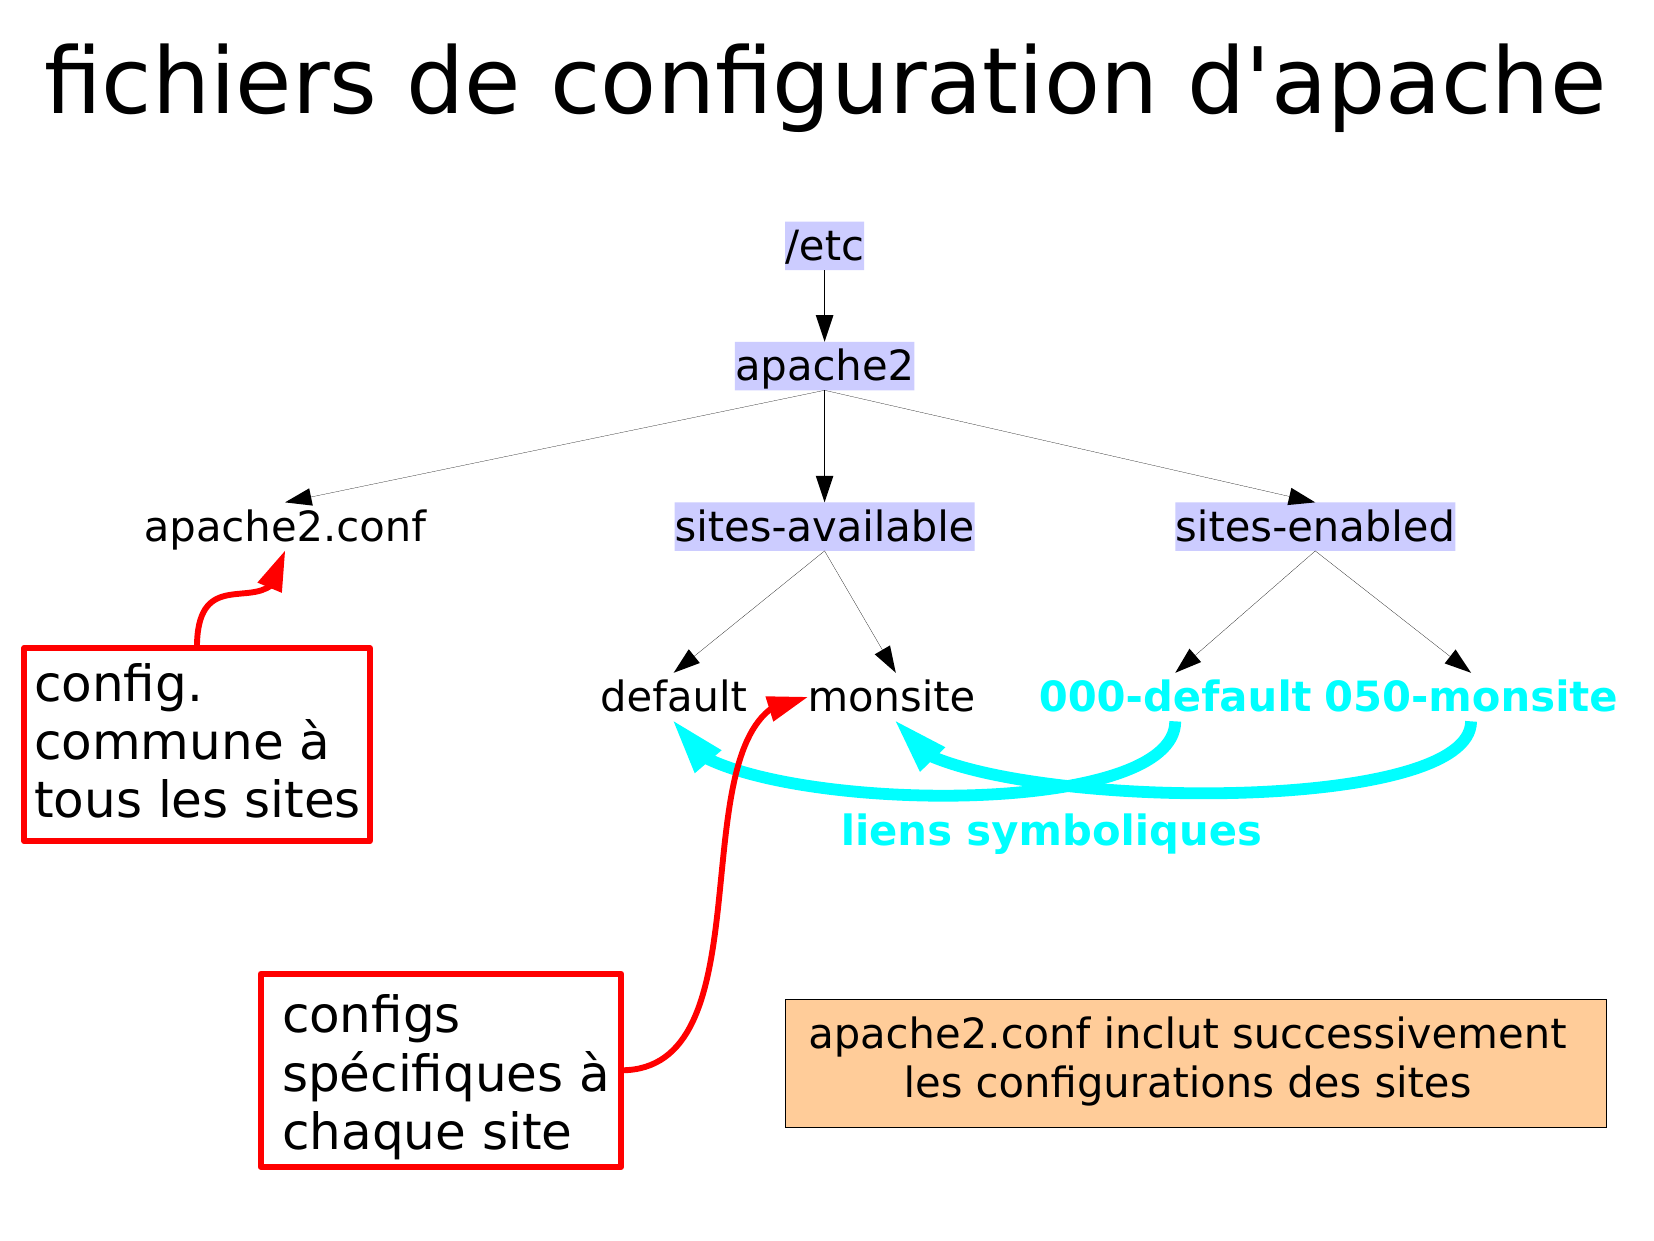

# fichiers de configuration d'apache
/etc
apache2
apache2.conf
sites-available
sites-enabled
config. commune à tous les sites
default
monsite
000-default
050-monsite
liens symboliques
configs spécifiques à chaque site
apache2.conf inclut successivement les configurations des sites